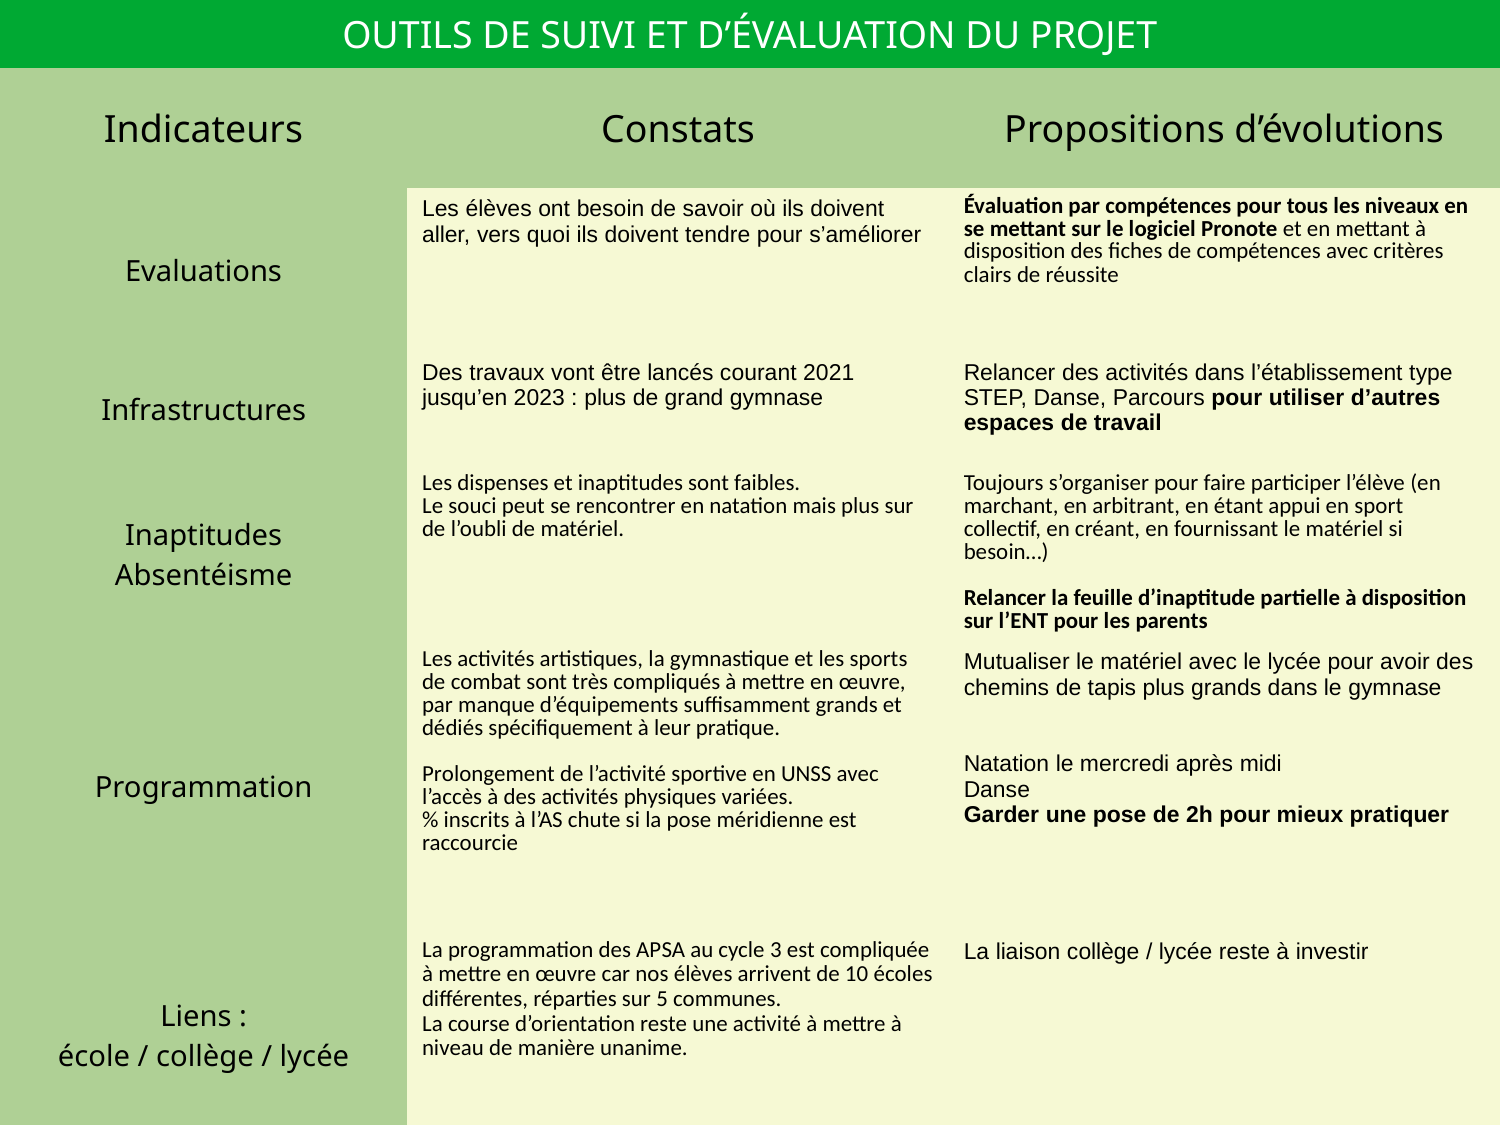

| OUTILS DE SUIVI ET D’ÉVALUATION DU PROJET | | |
| --- | --- | --- |
| Indicateurs | Constats | Propositions d’évolutions |
| Evaluations | Les élèves ont besoin de savoir où ils doivent aller, vers quoi ils doivent tendre pour s’améliorer | Évaluation par compétences pour tous les niveaux en se mettant sur le logiciel Pronote et en mettant à disposition des fiches de compétences avec critères clairs de réussite |
| Infrastructures | Des travaux vont être lancés courant 2021 jusqu’en 2023 : plus de grand gymnase | Relancer des activités dans l’établissement type STEP, Danse, Parcours pour utiliser d’autres espaces de travail |
| Inaptitudes Absentéisme | Les dispenses et inaptitudes sont faibles. Le souci peut se rencontrer en natation mais plus sur de l’oubli de matériel. | Toujours s’organiser pour faire participer l’élève (en marchant, en arbitrant, en étant appui en sport collectif, en créant, en fournissant le matériel si besoin…) Relancer la feuille d’inaptitude partielle à disposition sur l’ENT pour les parents |
| Programmation | Les activités artistiques, la gymnastique et les sports de combat sont très compliqués à mettre en œuvre, par manque d’équipements suffisamment grands et dédiés spécifiquement à leur pratique. Prolongement de l’activité sportive en UNSS avec l’accès à des activités physiques variées. % inscrits à l’AS chute si la pose méridienne est raccourcie | Mutualiser le matériel avec le lycée pour avoir des chemins de tapis plus grands dans le gymnase Natation le mercredi après midi Danse Garder une pose de 2h pour mieux pratiquer |
| Liens : école / collège / lycée | La programmation des APSA au cycle 3 est compliquée à mettre en œuvre car nos élèves arrivent de 10 écoles différentes, réparties sur 5 communes. La course d’orientation reste une activité à mettre à niveau de manière unanime. | La liaison collège / lycée reste à investir |